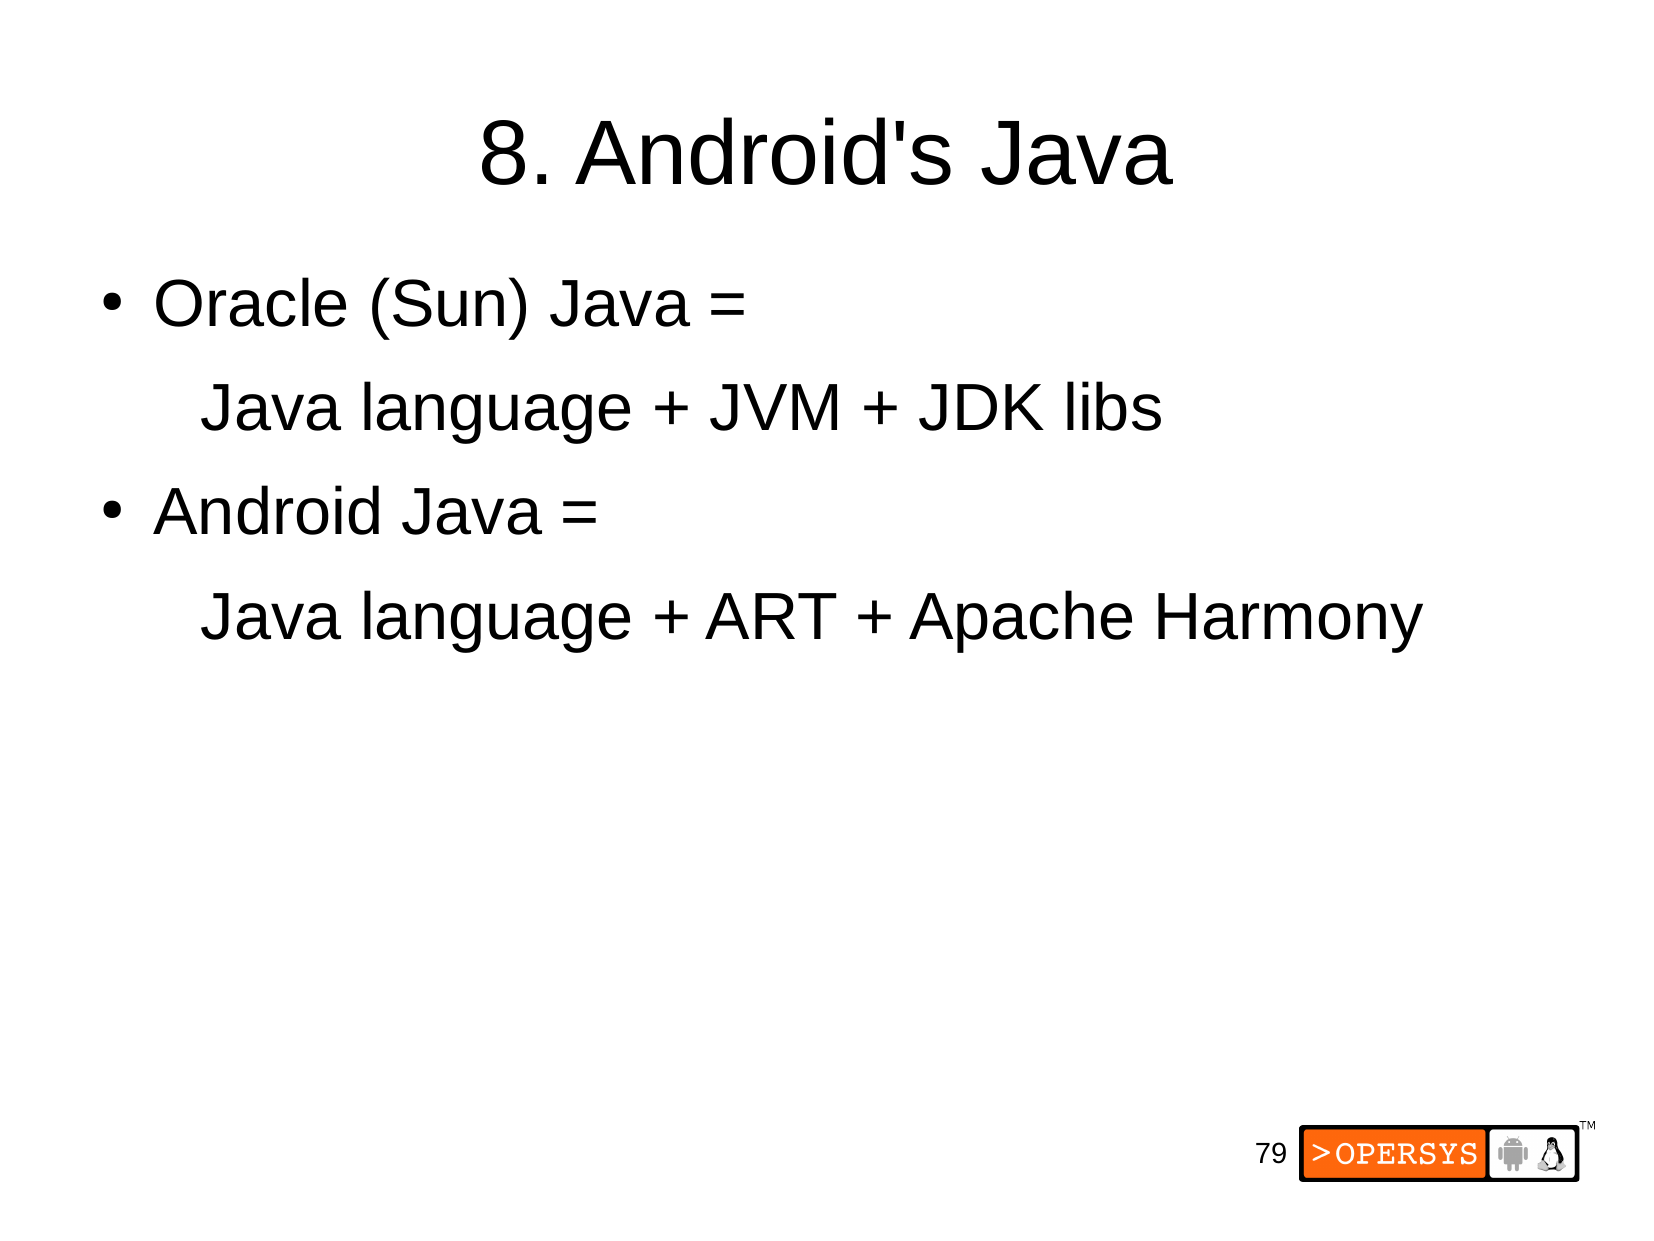

# 8. Android's Java
Oracle (Sun) Java =
Java language + JVM + JDK libs
Android Java =
Java language + ART + Apache Harmony